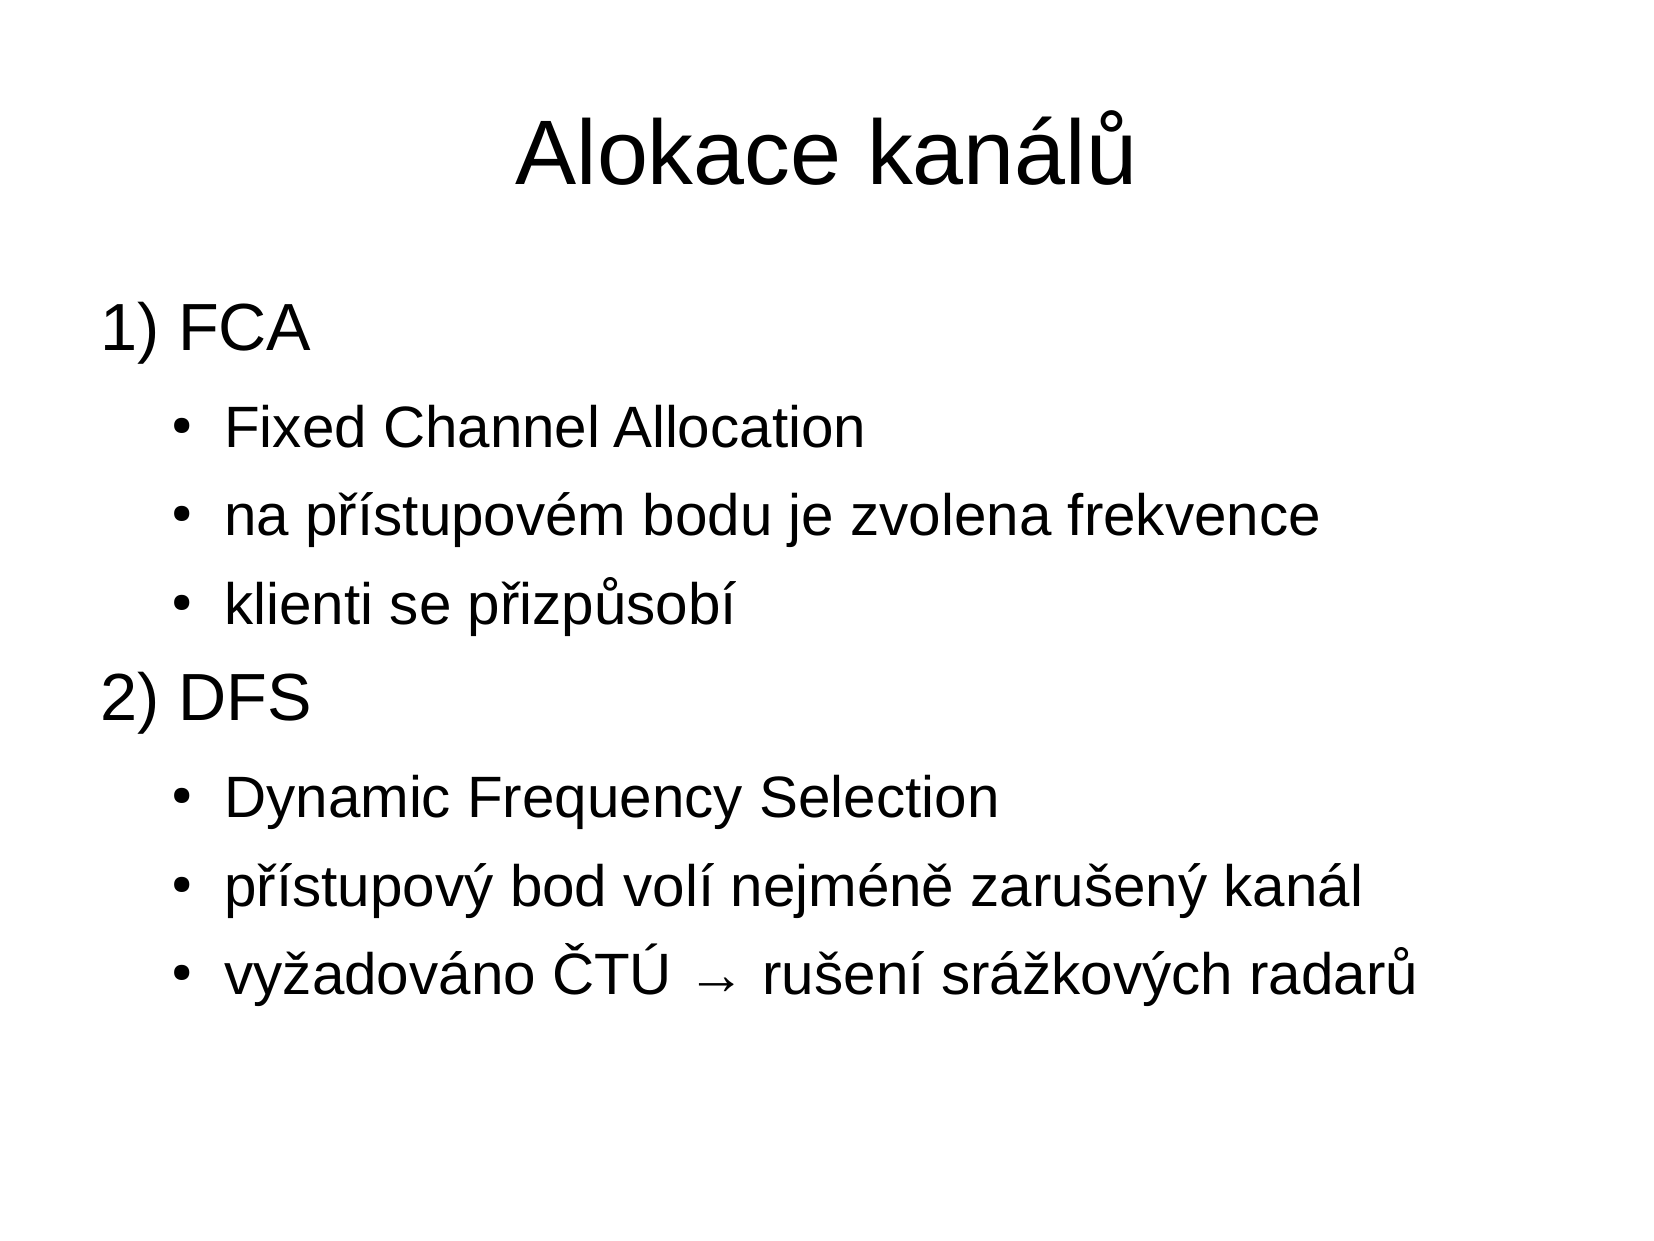

# Alokace kanálů
 FCA
Fixed Channel Allocation
na přístupovém bodu je zvolena frekvence
klienti se přizpůsobí
 DFS
Dynamic Frequency Selection
přístupový bod volí nejméně zarušený kanál
vyžadováno ČTÚ → rušení srážkových radarů